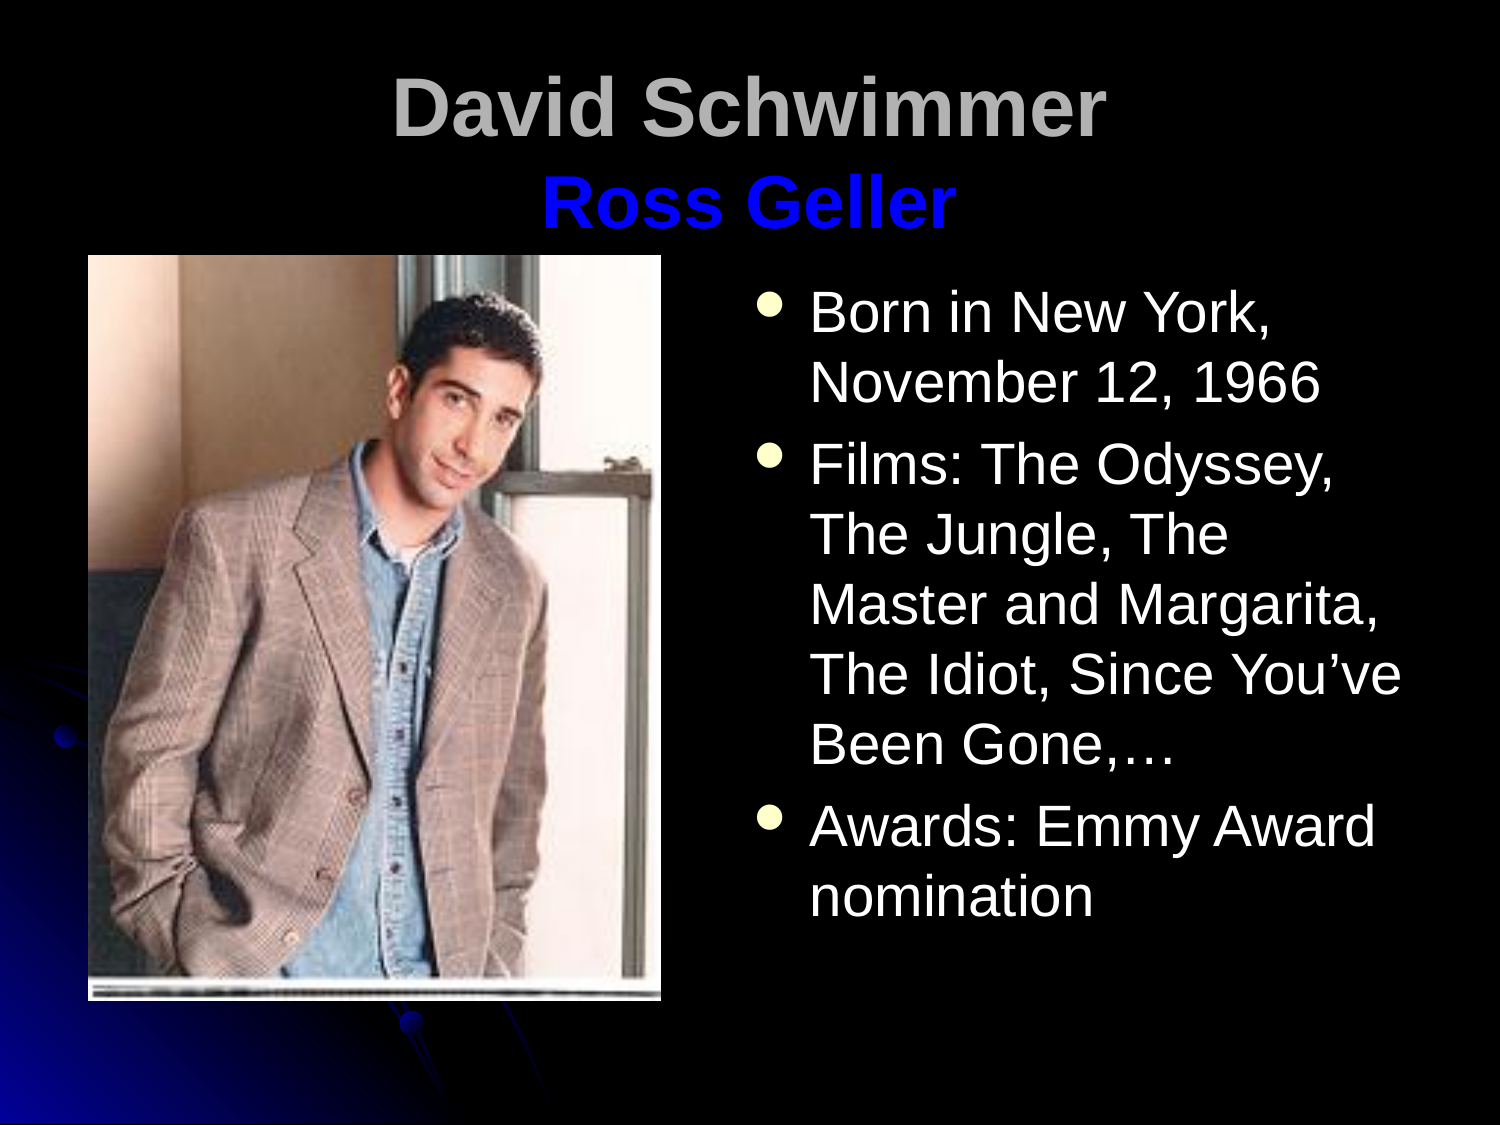

# David Schwimmer Ross Geller
Born in New York, November 12, 1966
Films: The Odyssey, The Jungle, The Master and Margarita, The Idiot, Since You’ve Been Gone,…
Awards: Emmy Award nomination